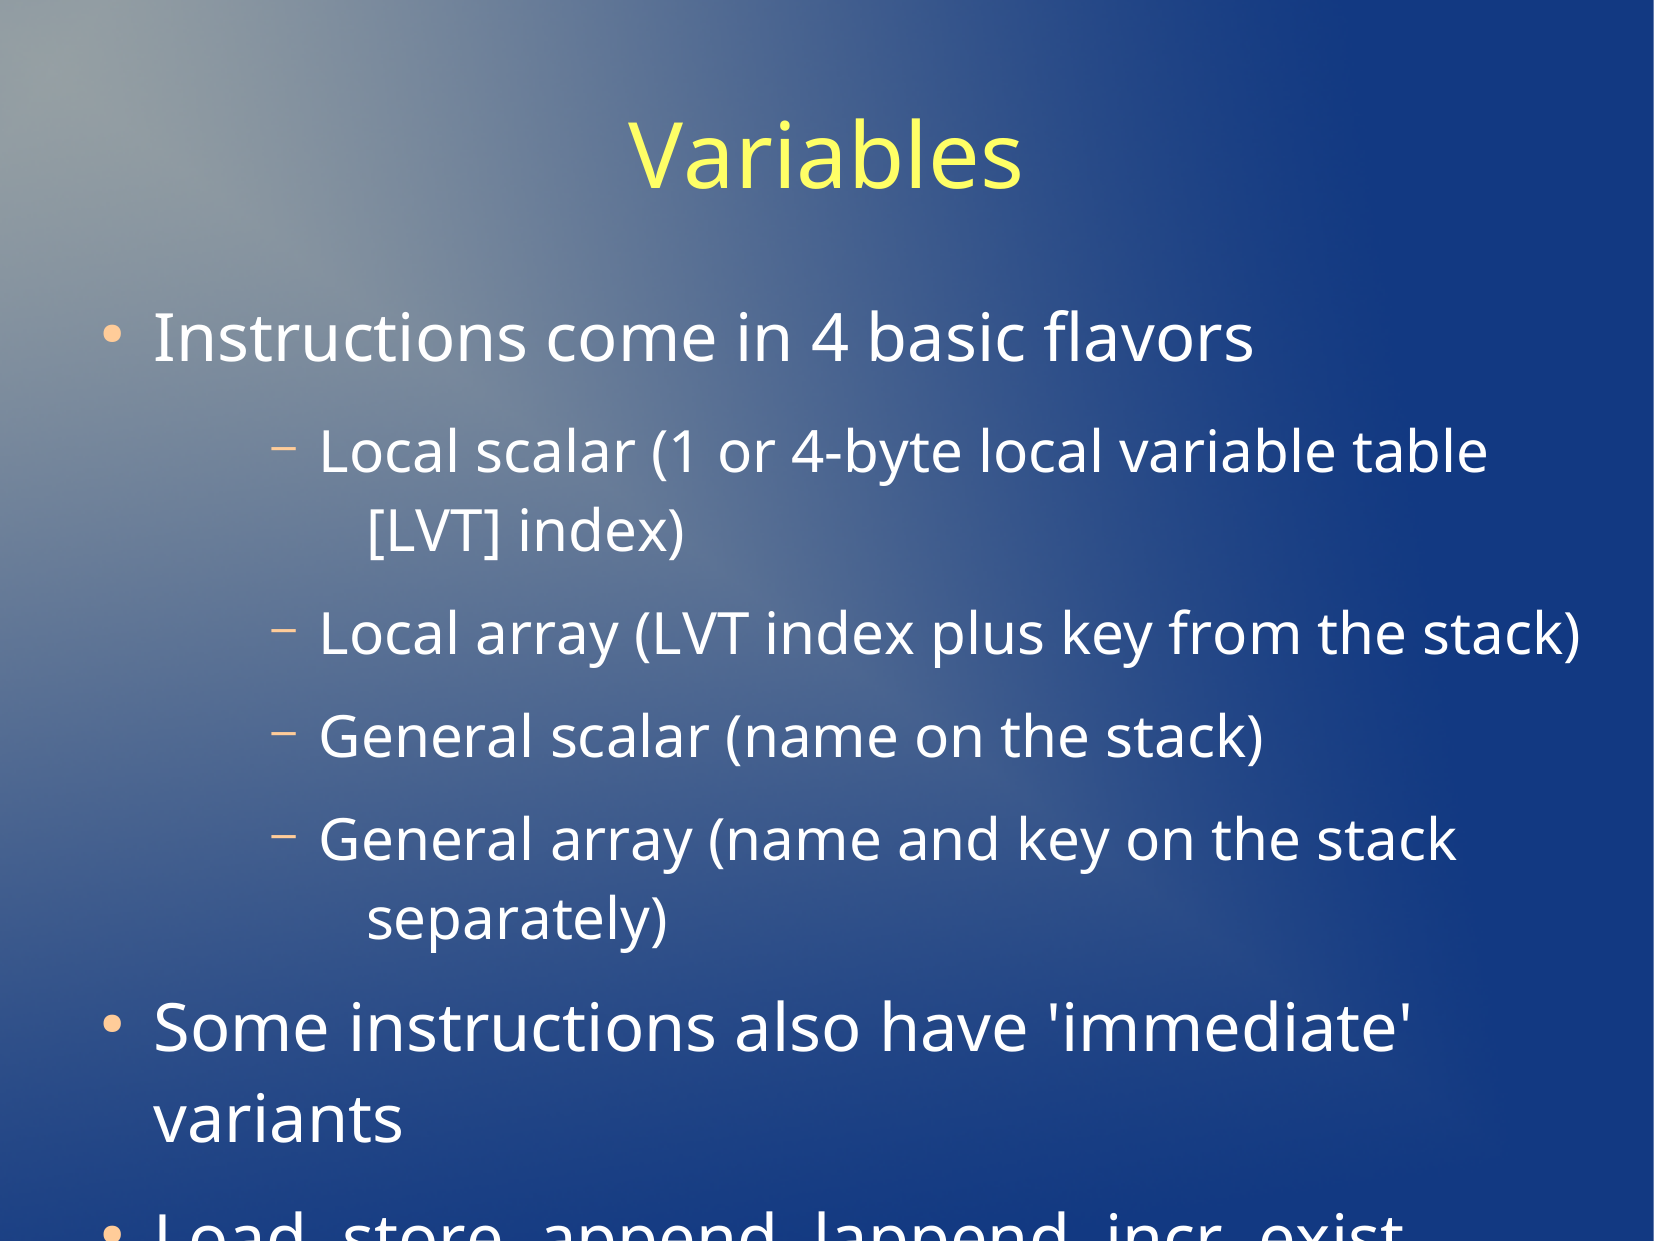

# Variables
Instructions come in 4 basic flavors
Local scalar (1 or 4-byte local variable table [LVT] index)
Local array (LVT index plus key from the stack)
General scalar (name on the stack)
General array (name and key on the stack separately)
Some instructions also have 'immediate' variants
Load, store, append, lappend, incr, exist, unset
Upvar, nsupvar, variable
Assembler manages LVT